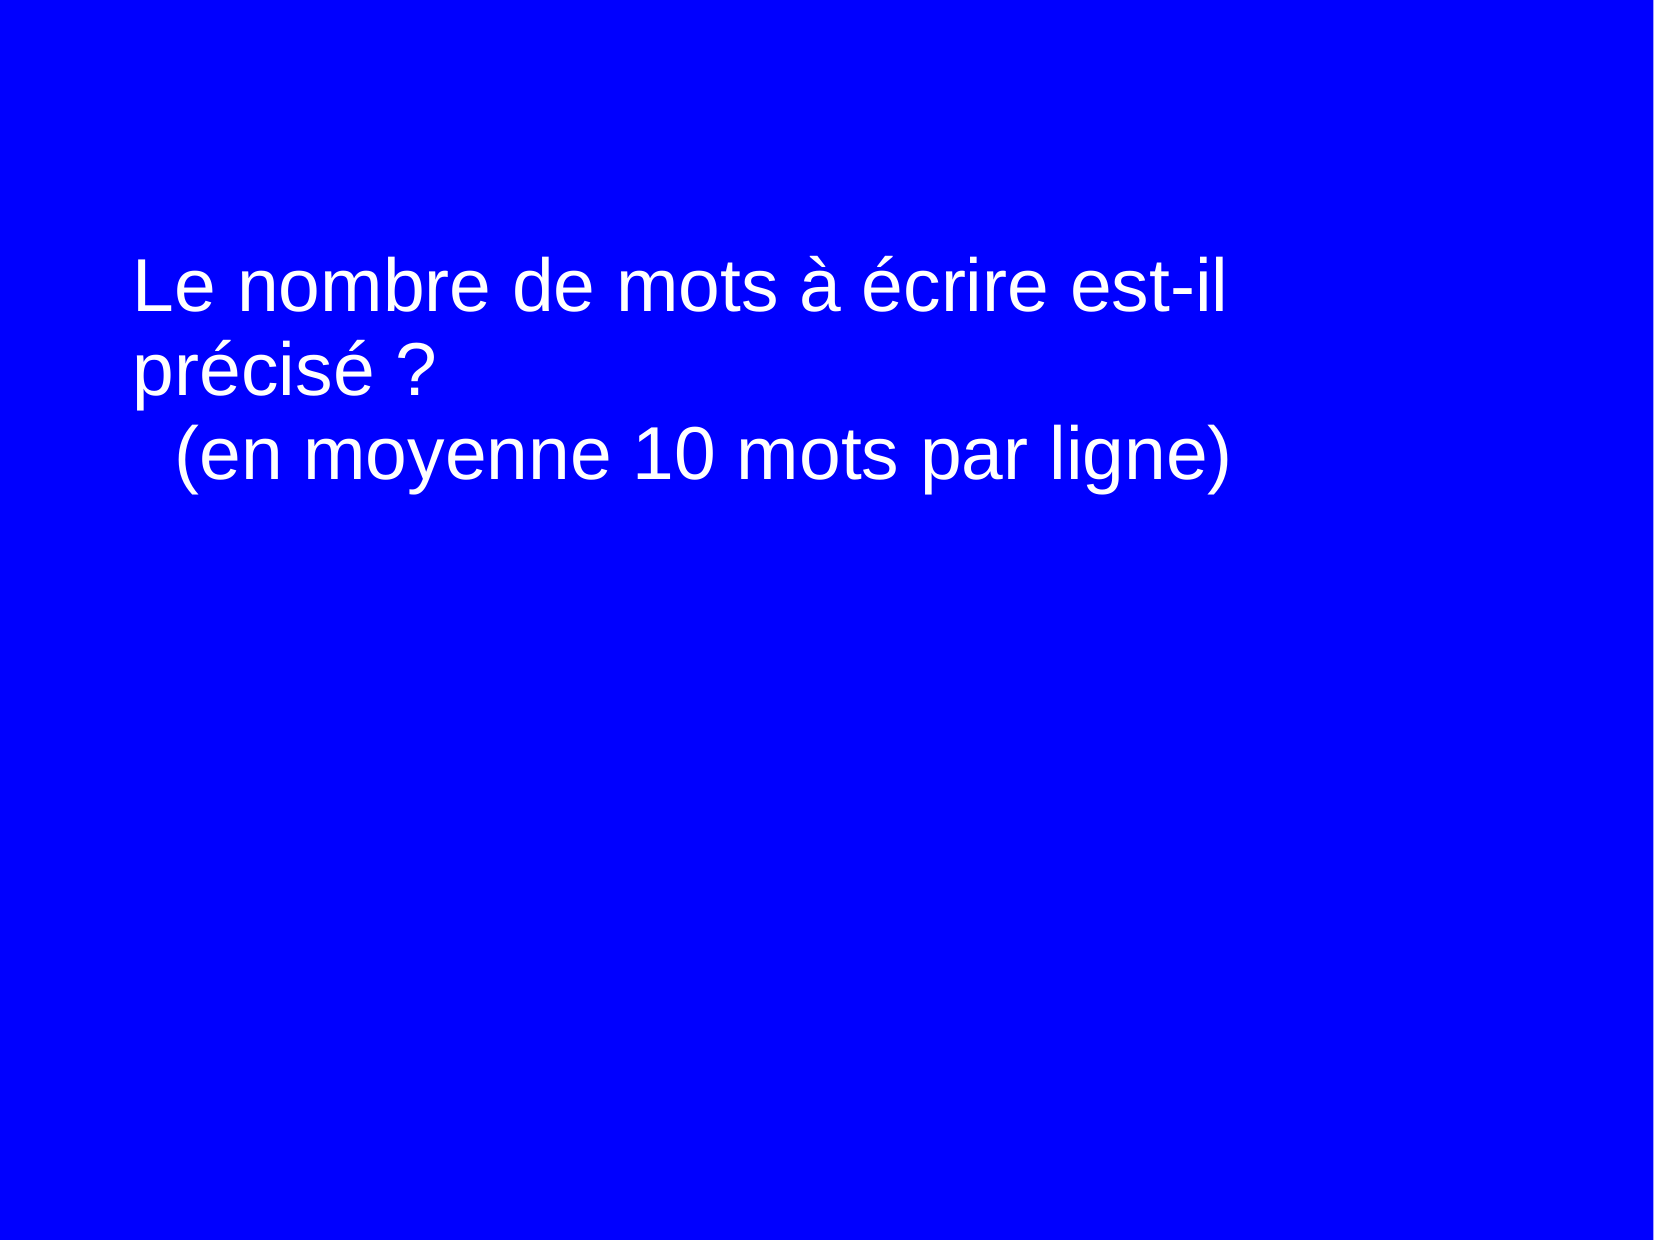

Le nombre de mots à écrire est-il précisé ?
 (en moyenne 10 mots par ligne)